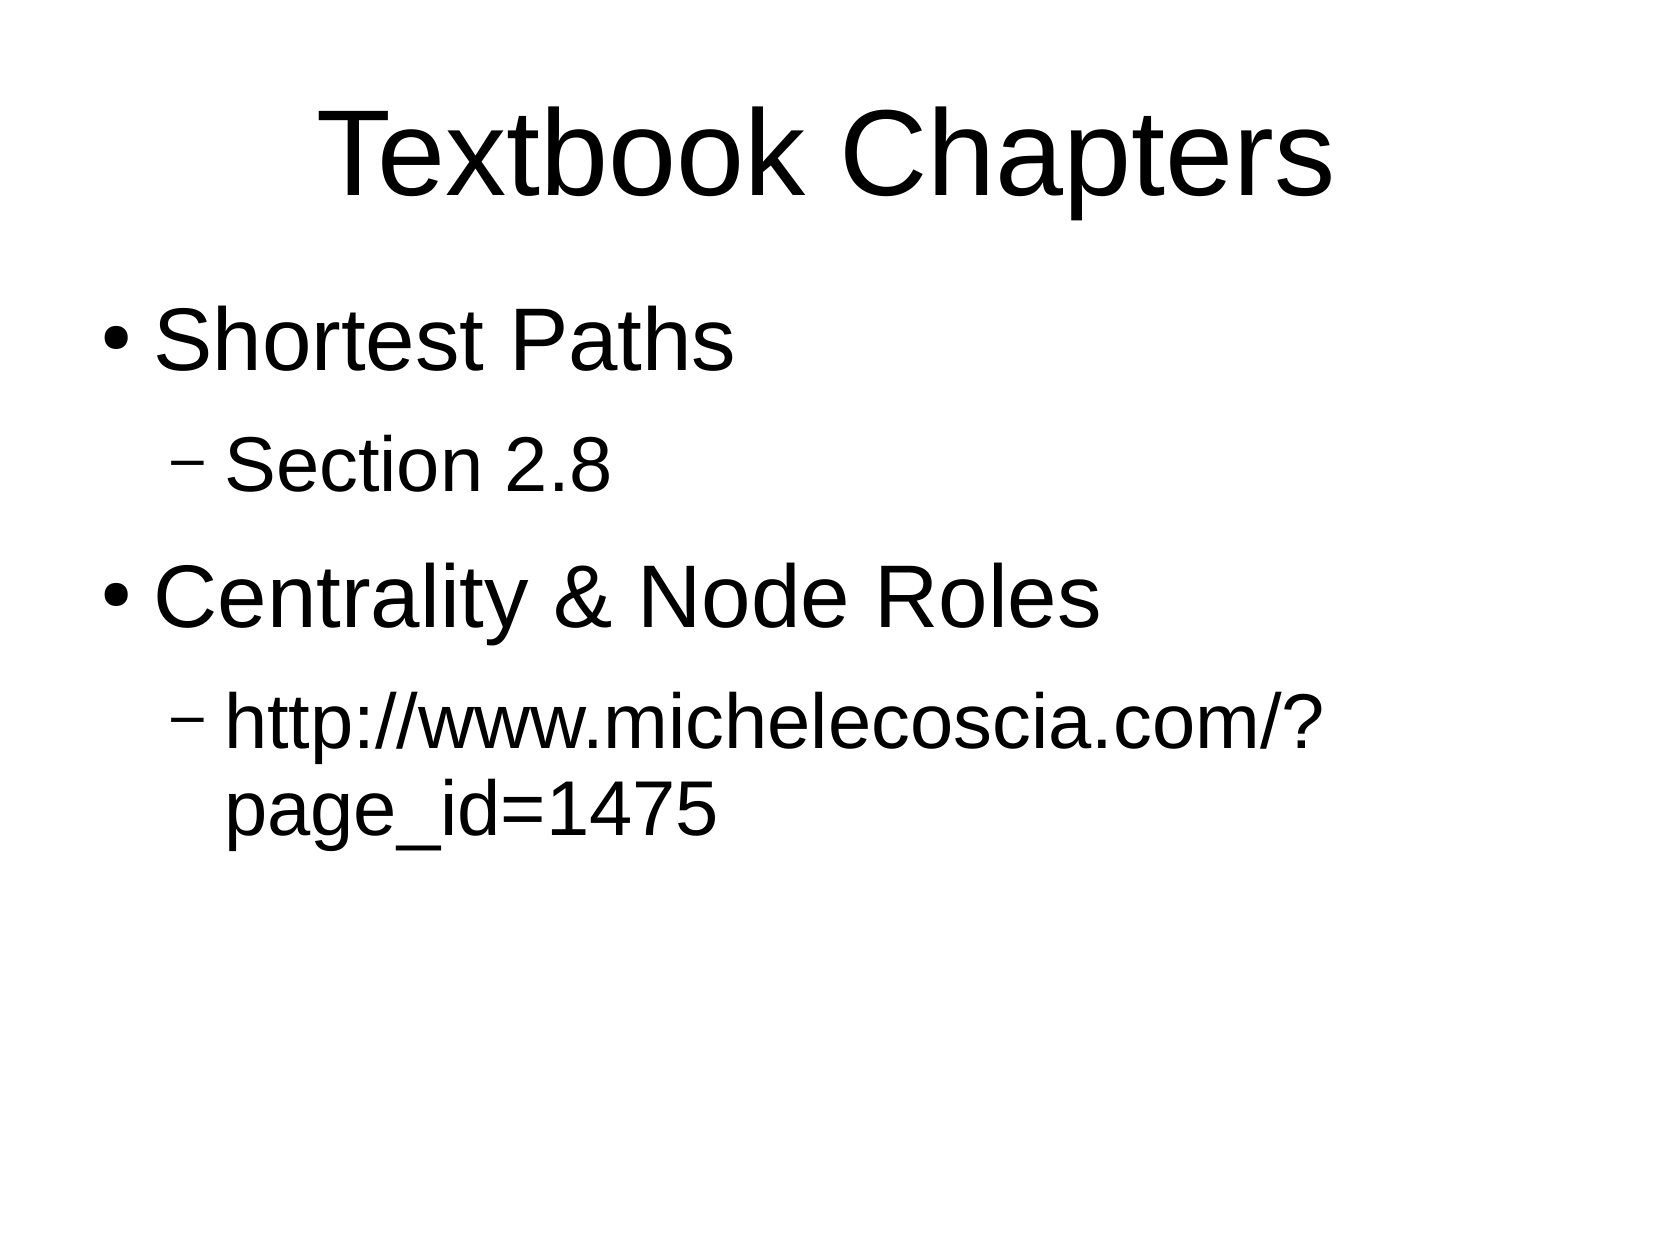

# Textbook Chapters
Shortest Paths
Section 2.8
Centrality & Node Roles
http://www.michelecoscia.com/?page_id=1475